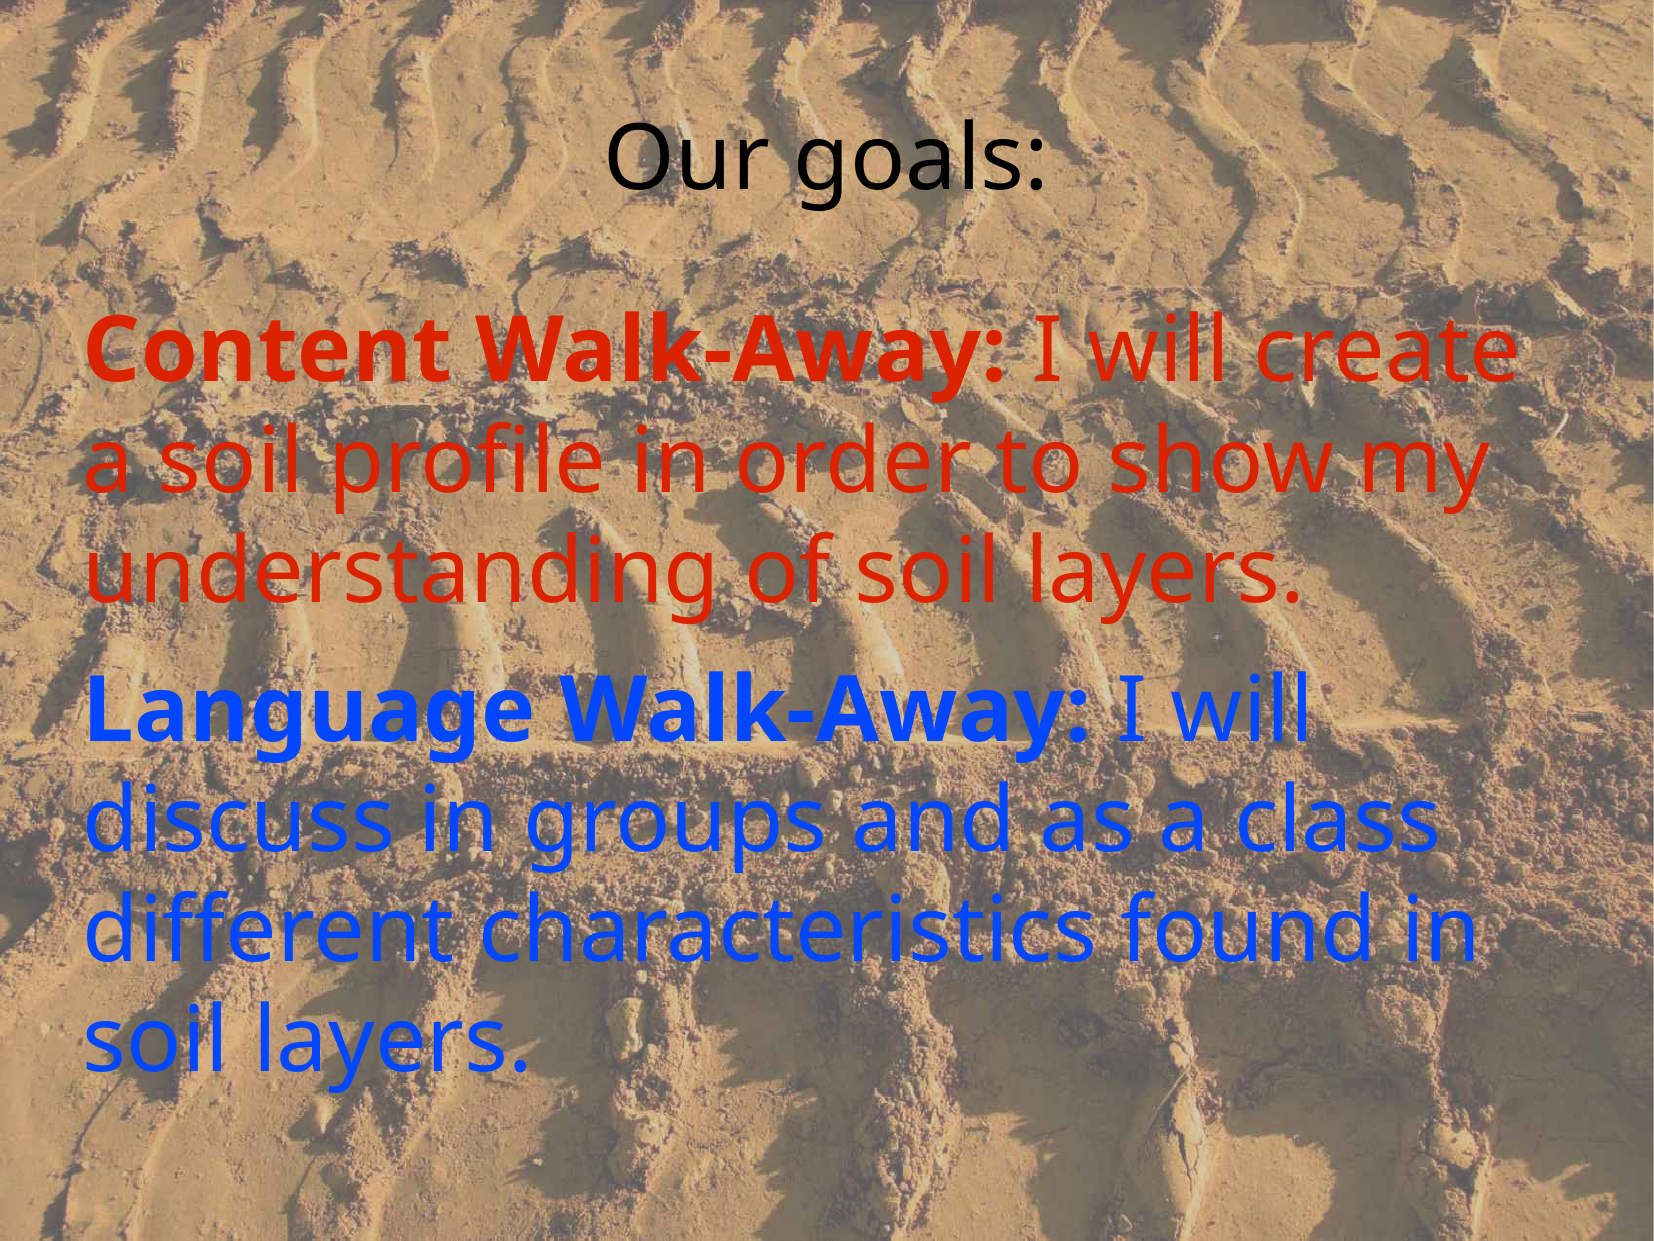

# Our goals:
Content Walk-Away: I will create a soil profile in order to show my understanding of soil layers.
Language Walk-Away: I will discuss in groups and as a class different characteristics found in soil layers.